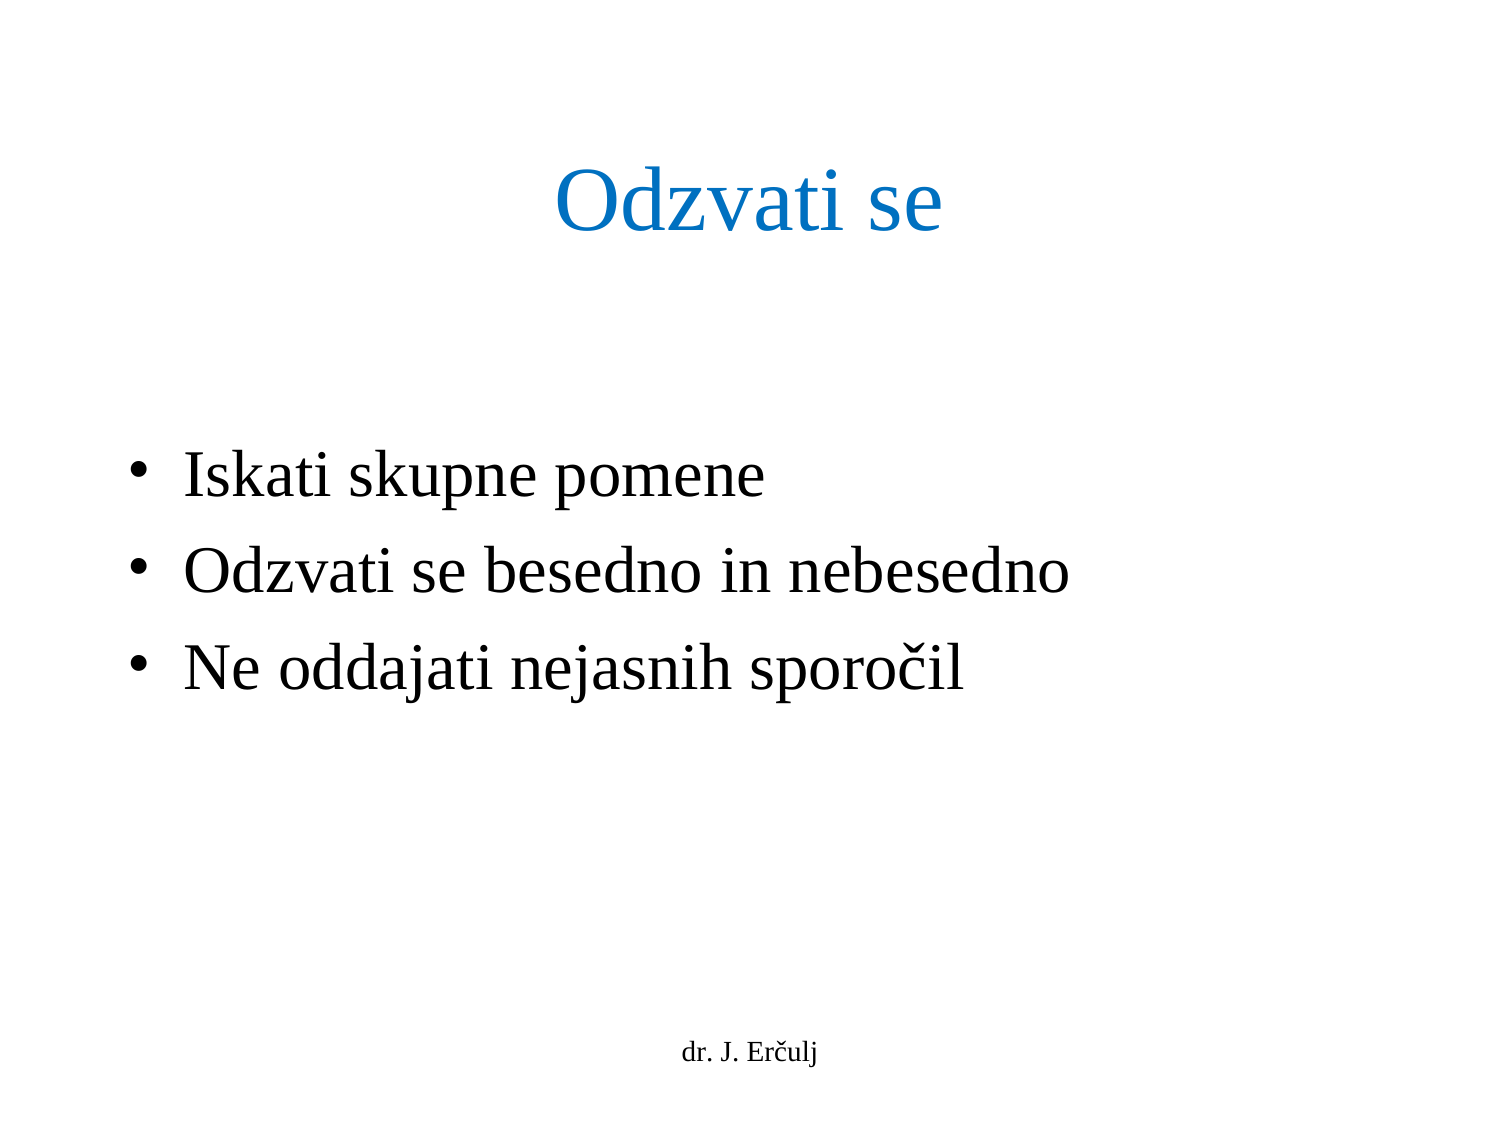

# Odzvati se
Iskati skupne pomene
Odzvati se besedno in nebesedno
Ne oddajati nejasnih sporočil
dr. J. Erčulj